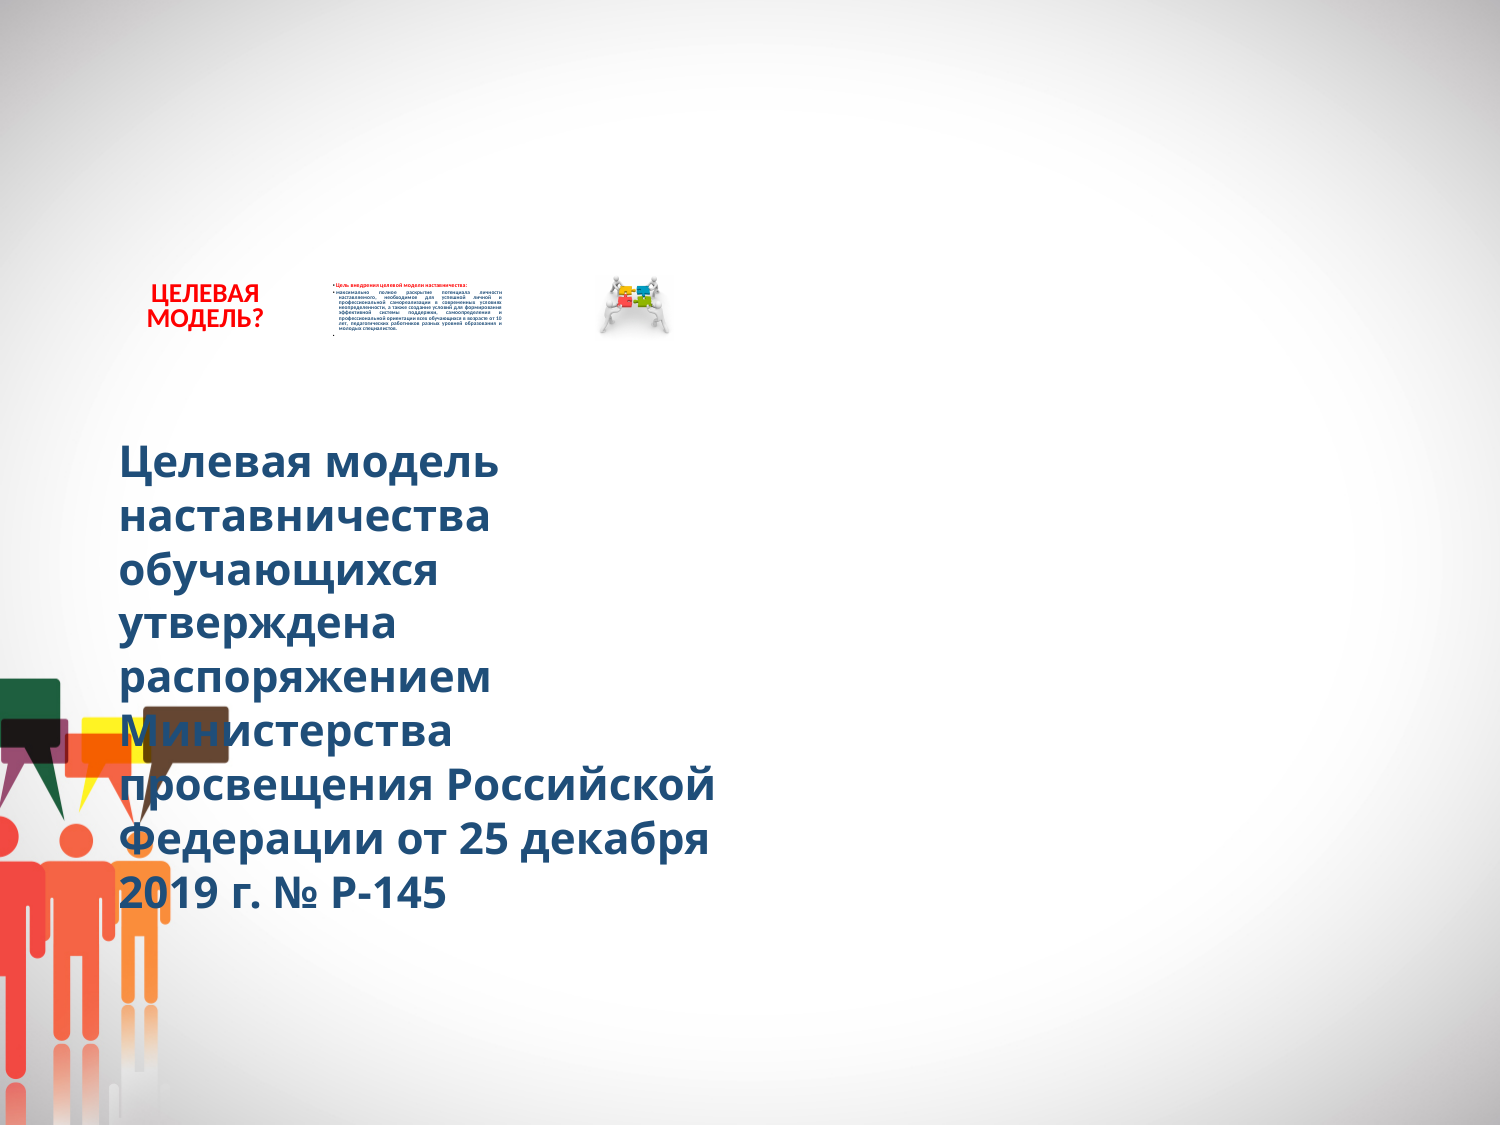

ЦЕЛЕВАЯ МОДЕЛЬ?
Цель внедрения целевой модели наставничества:
максимально полное раскрытие потенциала личности наставляемого, необходимое для успешной личной и профессиональной самореализации в современных условиях неопределенности, а также создание условий для формирования эффективной системы поддержки, самоопределения и профессиональной ориентации всех обучающихся в возрасте от 10 лет, педагогических работников разных уровней образования и молодых специалистов.
# Целевая модель наставничества обучающихся утверждена распоряжением Министерства просвещения Российской Федерации от 25 декабря 2019 г. № Р-145